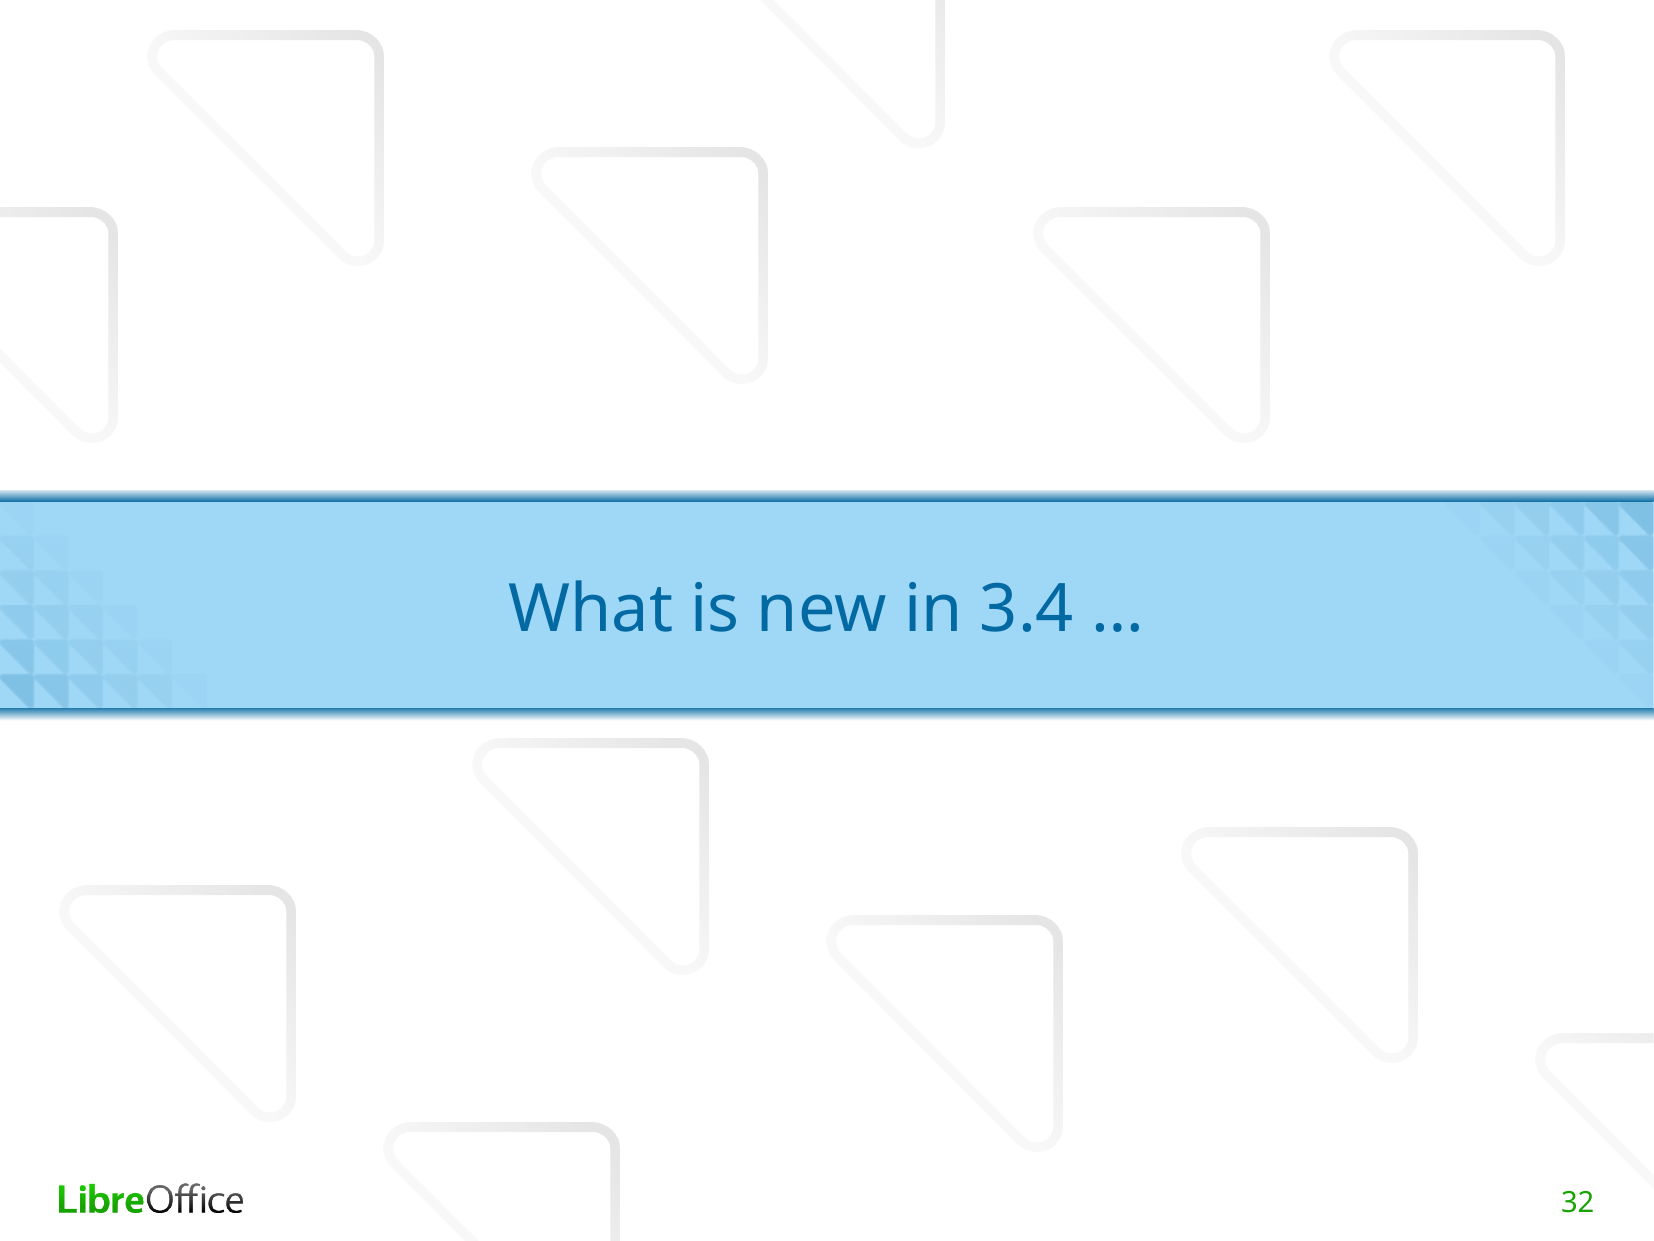

# What is new in 3.4 …
32